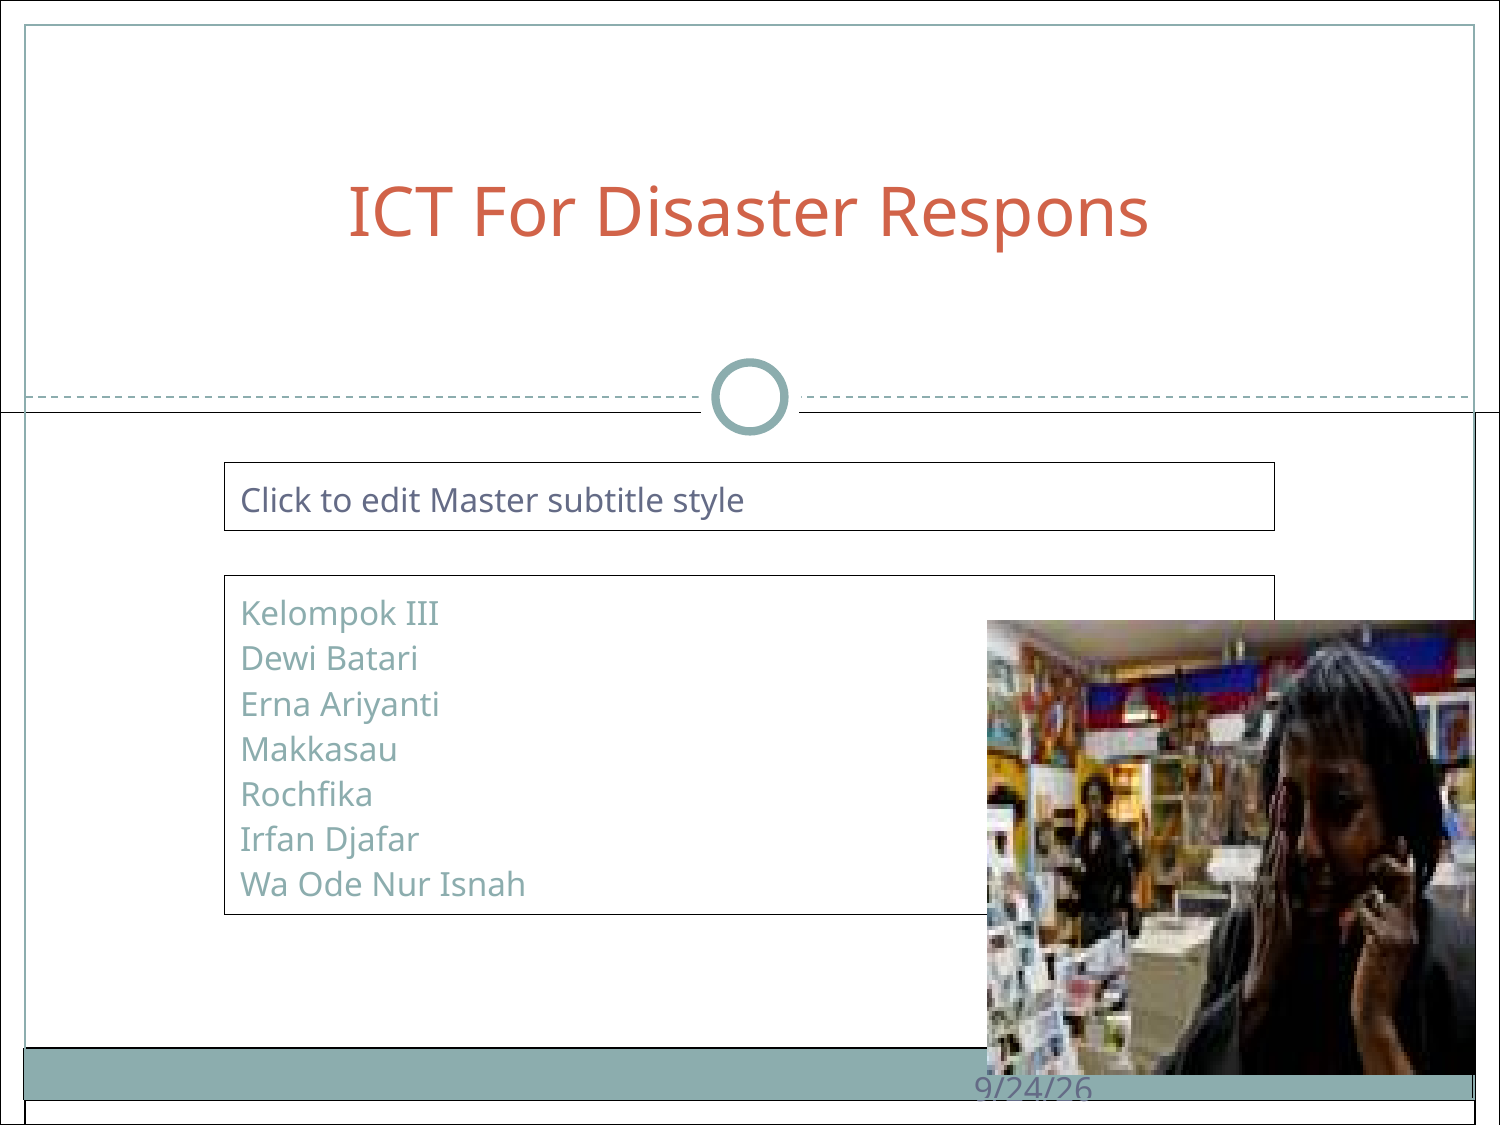

# ICT For Disaster Respons
Kelompok III
Dewi Batari
Erna Ariyanti
Makkasau
Rochfika
Irfan Djafar
Wa Ode Nur Isnah